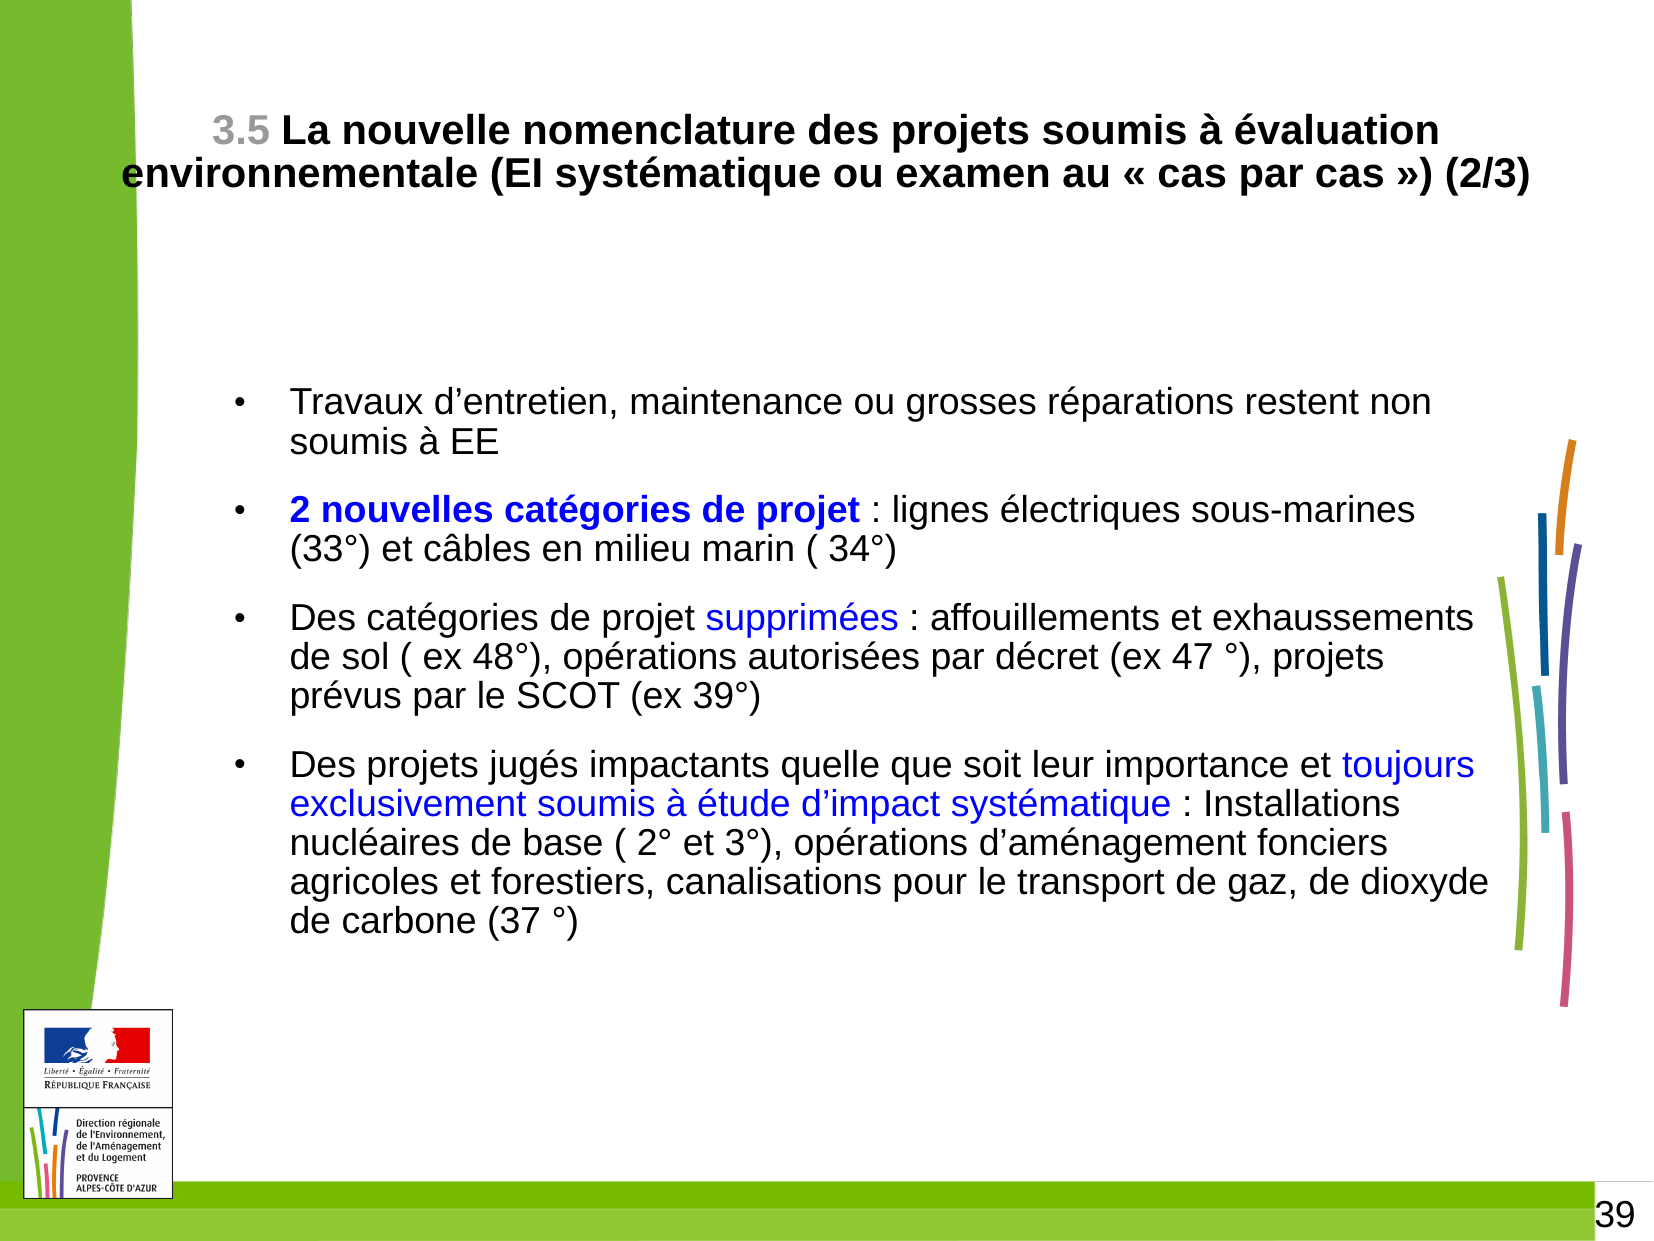

# 3.5 La nouvelle nomenclature des projets soumis à évaluation environnementale (EI systématique ou examen au « cas par cas ») (2/3)
Travaux d’entretien, maintenance ou grosses réparations restent non soumis à EE
2 nouvelles catégories de projet : lignes électriques sous-marines (33°) et câbles en milieu marin ( 34°)
Des catégories de projet supprimées : affouillements et exhaussements de sol ( ex 48°), opérations autorisées par décret (ex 47 °), projets prévus par le SCOT (ex 39°)
Des projets jugés impactants quelle que soit leur importance et toujours exclusivement soumis à étude d’impact systématique : Installations nucléaires de base ( 2° et 3°), opérations d’aménagement fonciers agricoles et forestiers, canalisations pour le transport de gaz, de dioxyde de carbone (37 °)